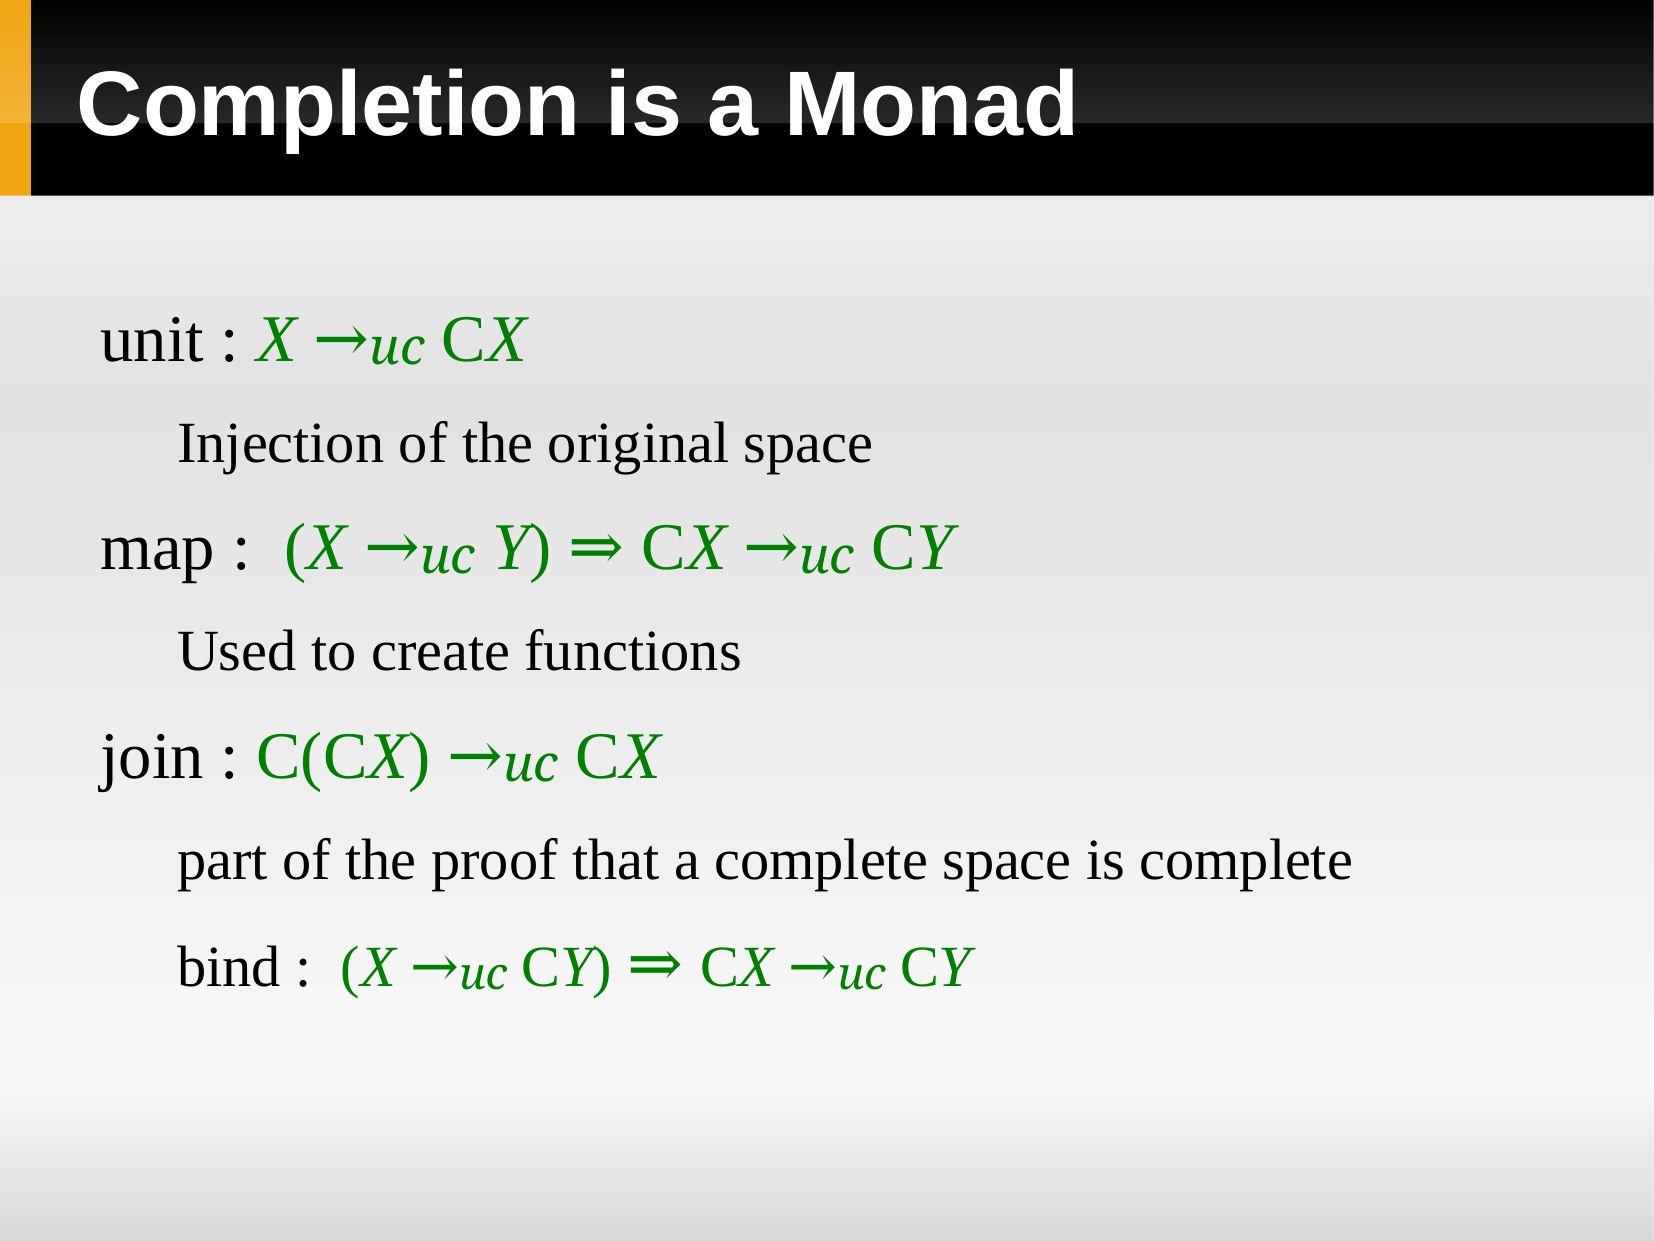

# Completion is a Monad
unit : X →uc CX
Injection of the original space
map : (X →uc Y) ⇒ CX →uc CY
Used to create functions
join : C(CX) →uc CX
part of the proof that a complete space is complete
bind : (X →uc CY) ⇒ CX →uc CY